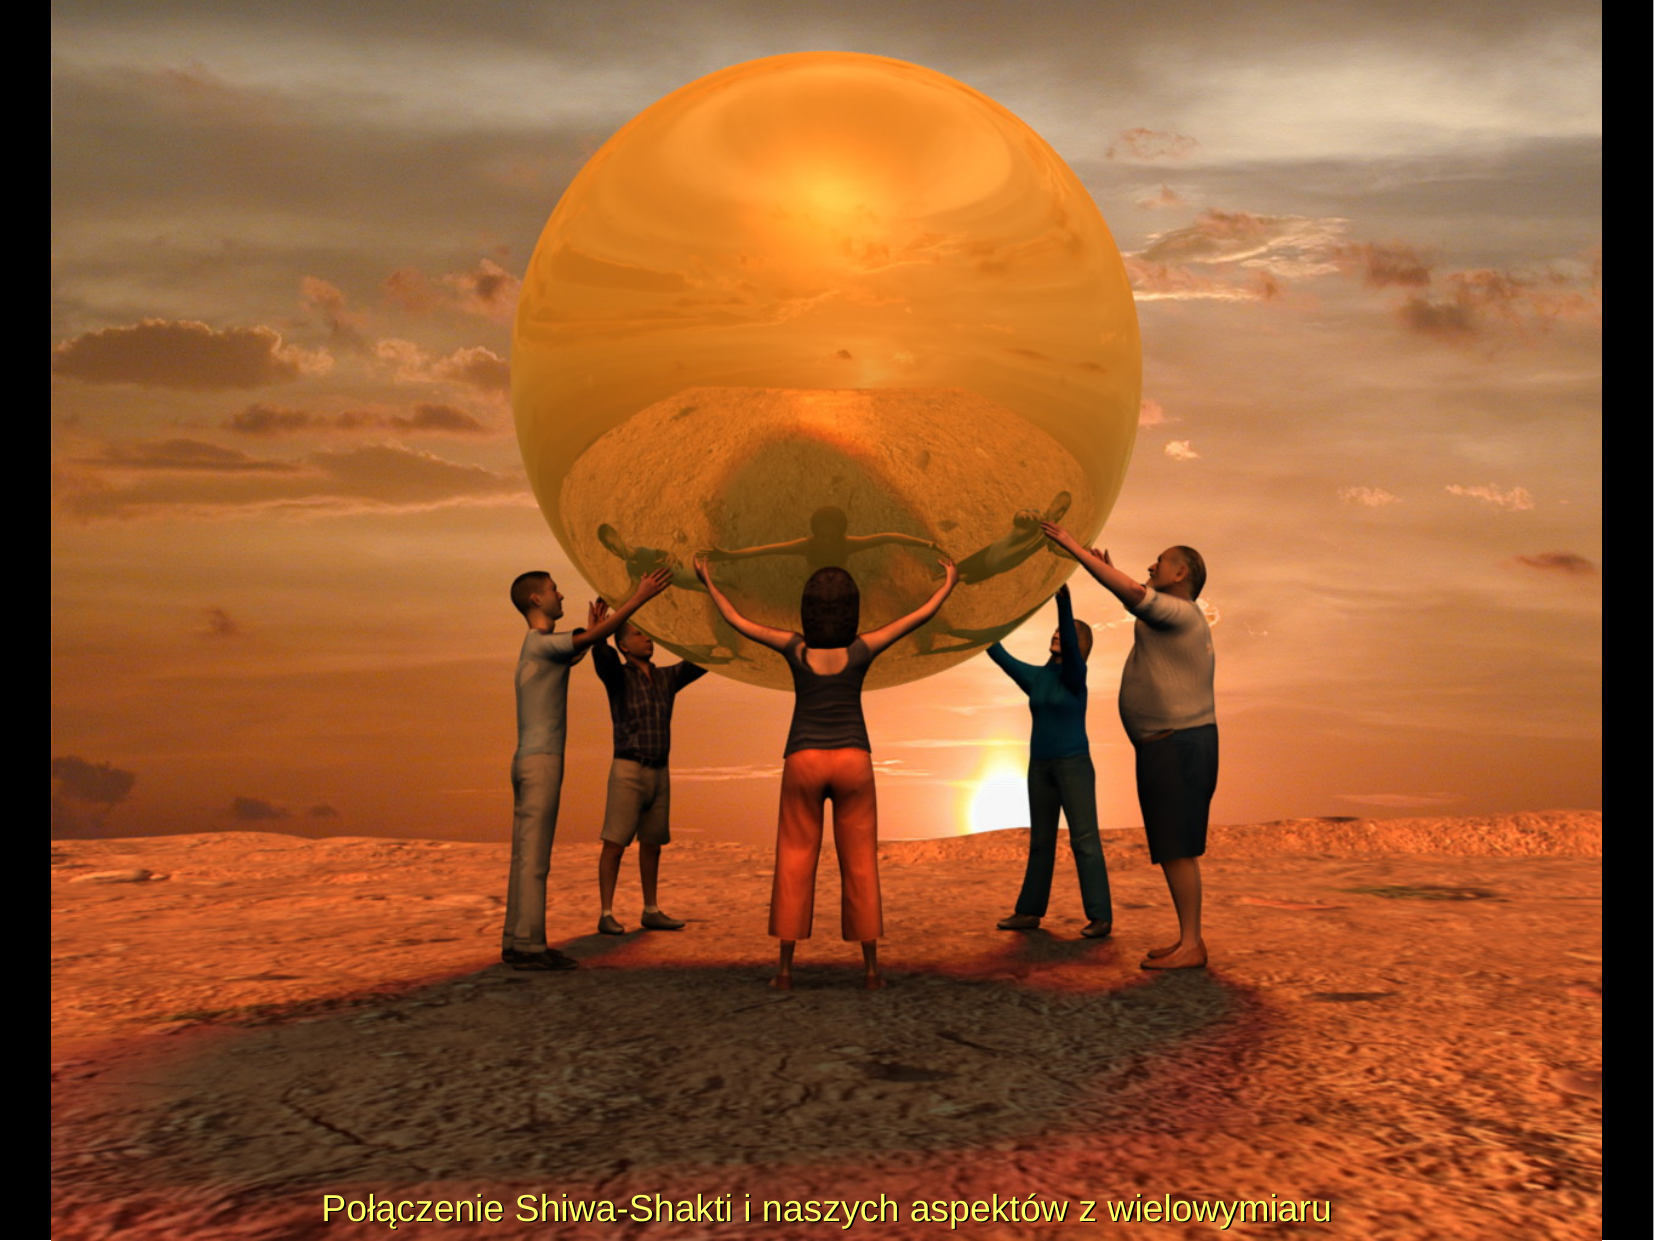

Połączenie Shiwa-Shakti i naszych aspektów z wielowymiaru